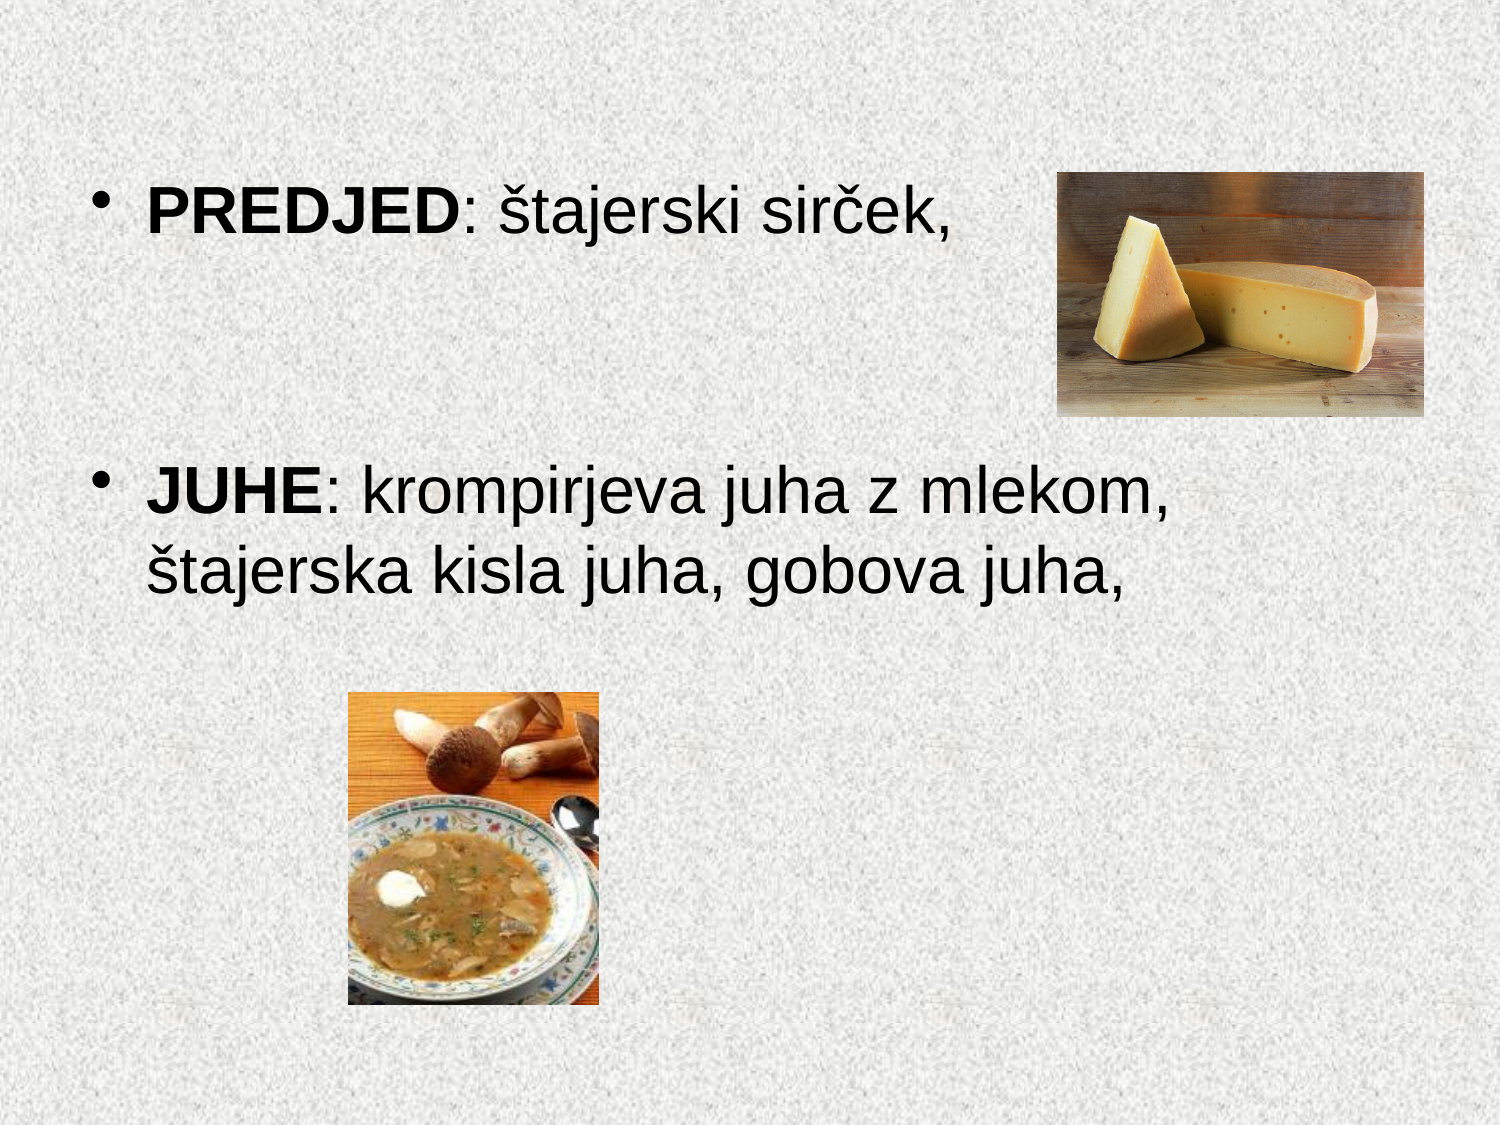

# PREDJED: štajerski sirček,
JUHE: krompirjeva juha z mlekom, štajerska kisla juha, gobova juha,